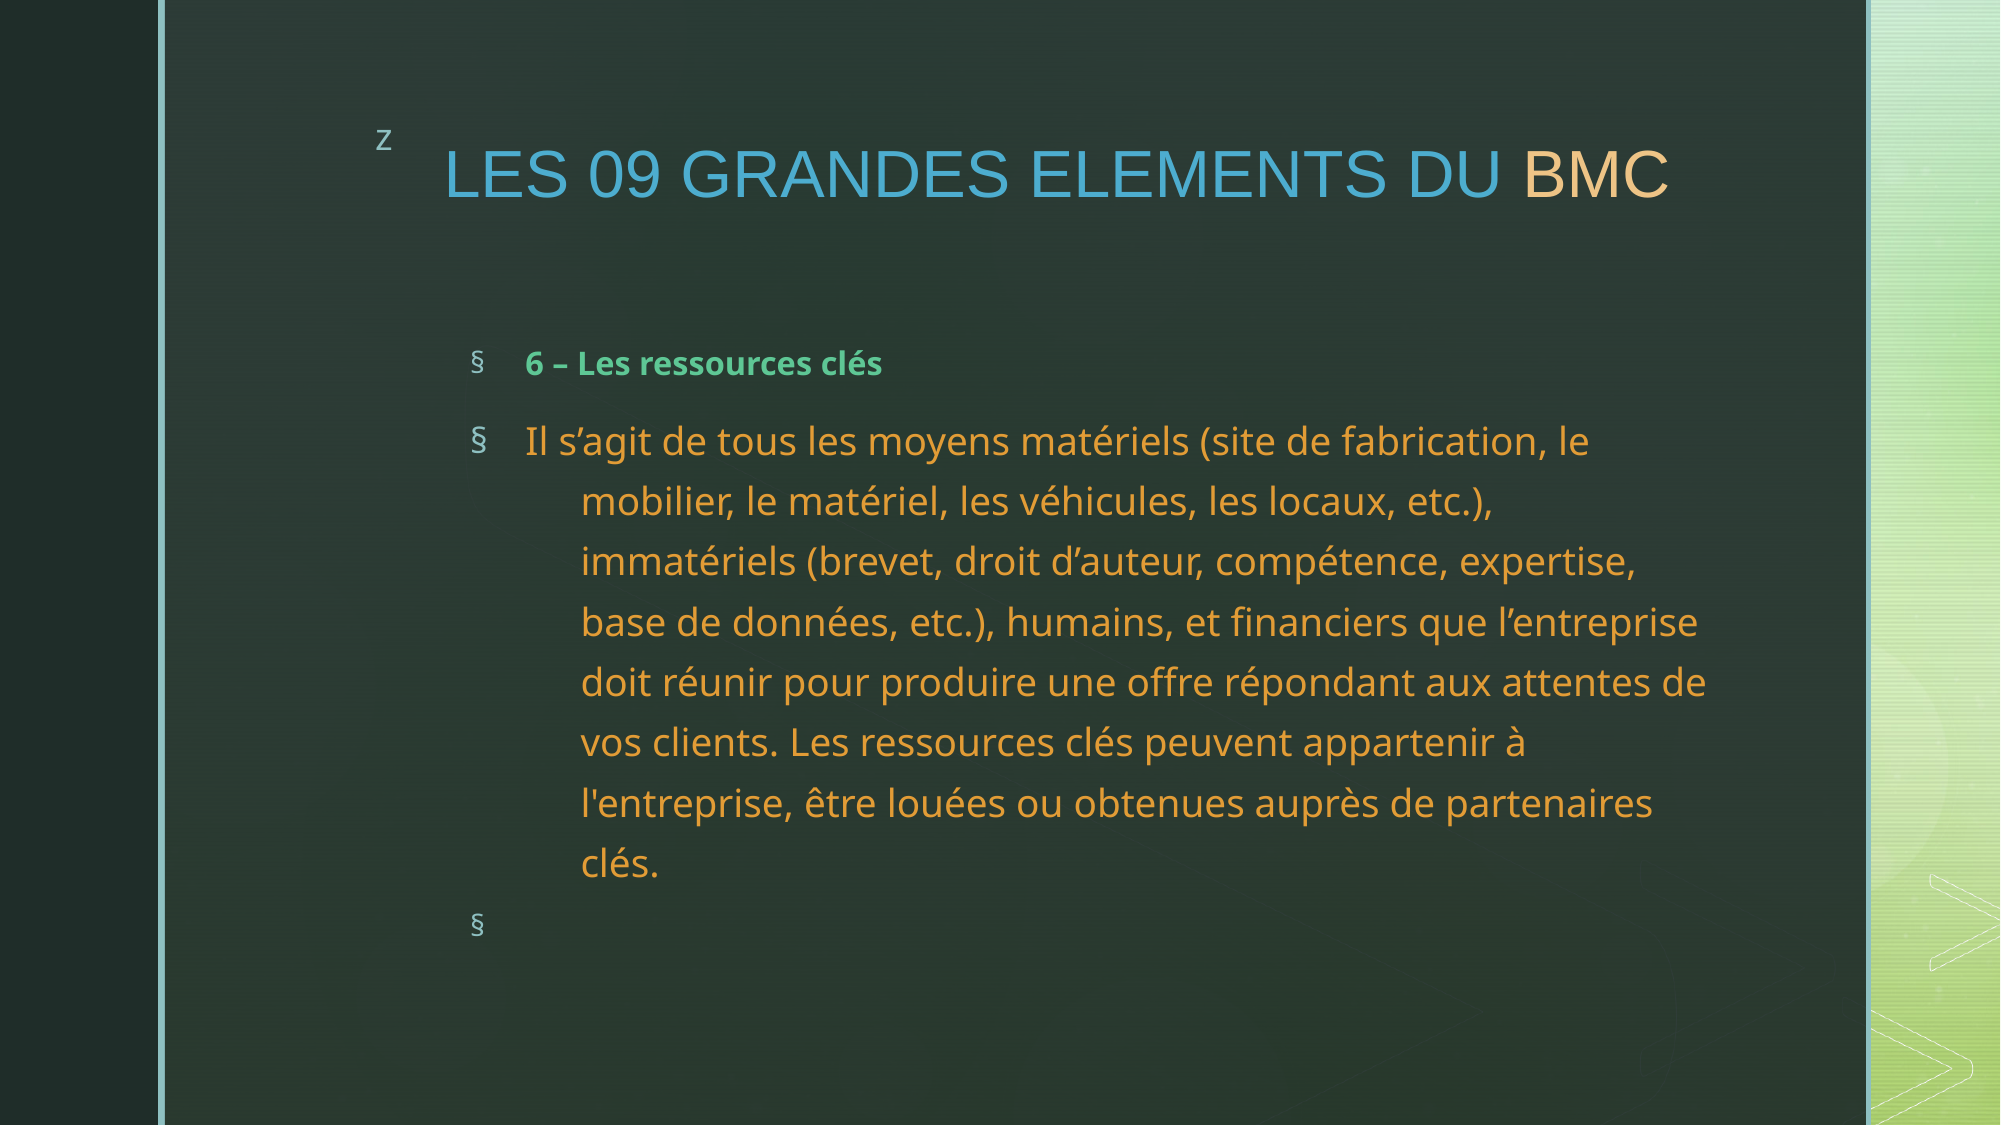

# LES 09 GRANDES ELEMENTS DU BMC
6 – Les ressources clés
Il s’agit de tous les moyens matériels (site de fabrication, le mobilier, le matériel, les véhicules, les locaux, etc.), immatériels (brevet, droit d’auteur, compétence, expertise, base de données, etc.), humains, et financiers que l’entreprise doit réunir pour produire une offre répondant aux attentes de vos clients. Les ressources clés peuvent appartenir à l'entreprise, être louées ou obtenues auprès de partenaires clés.